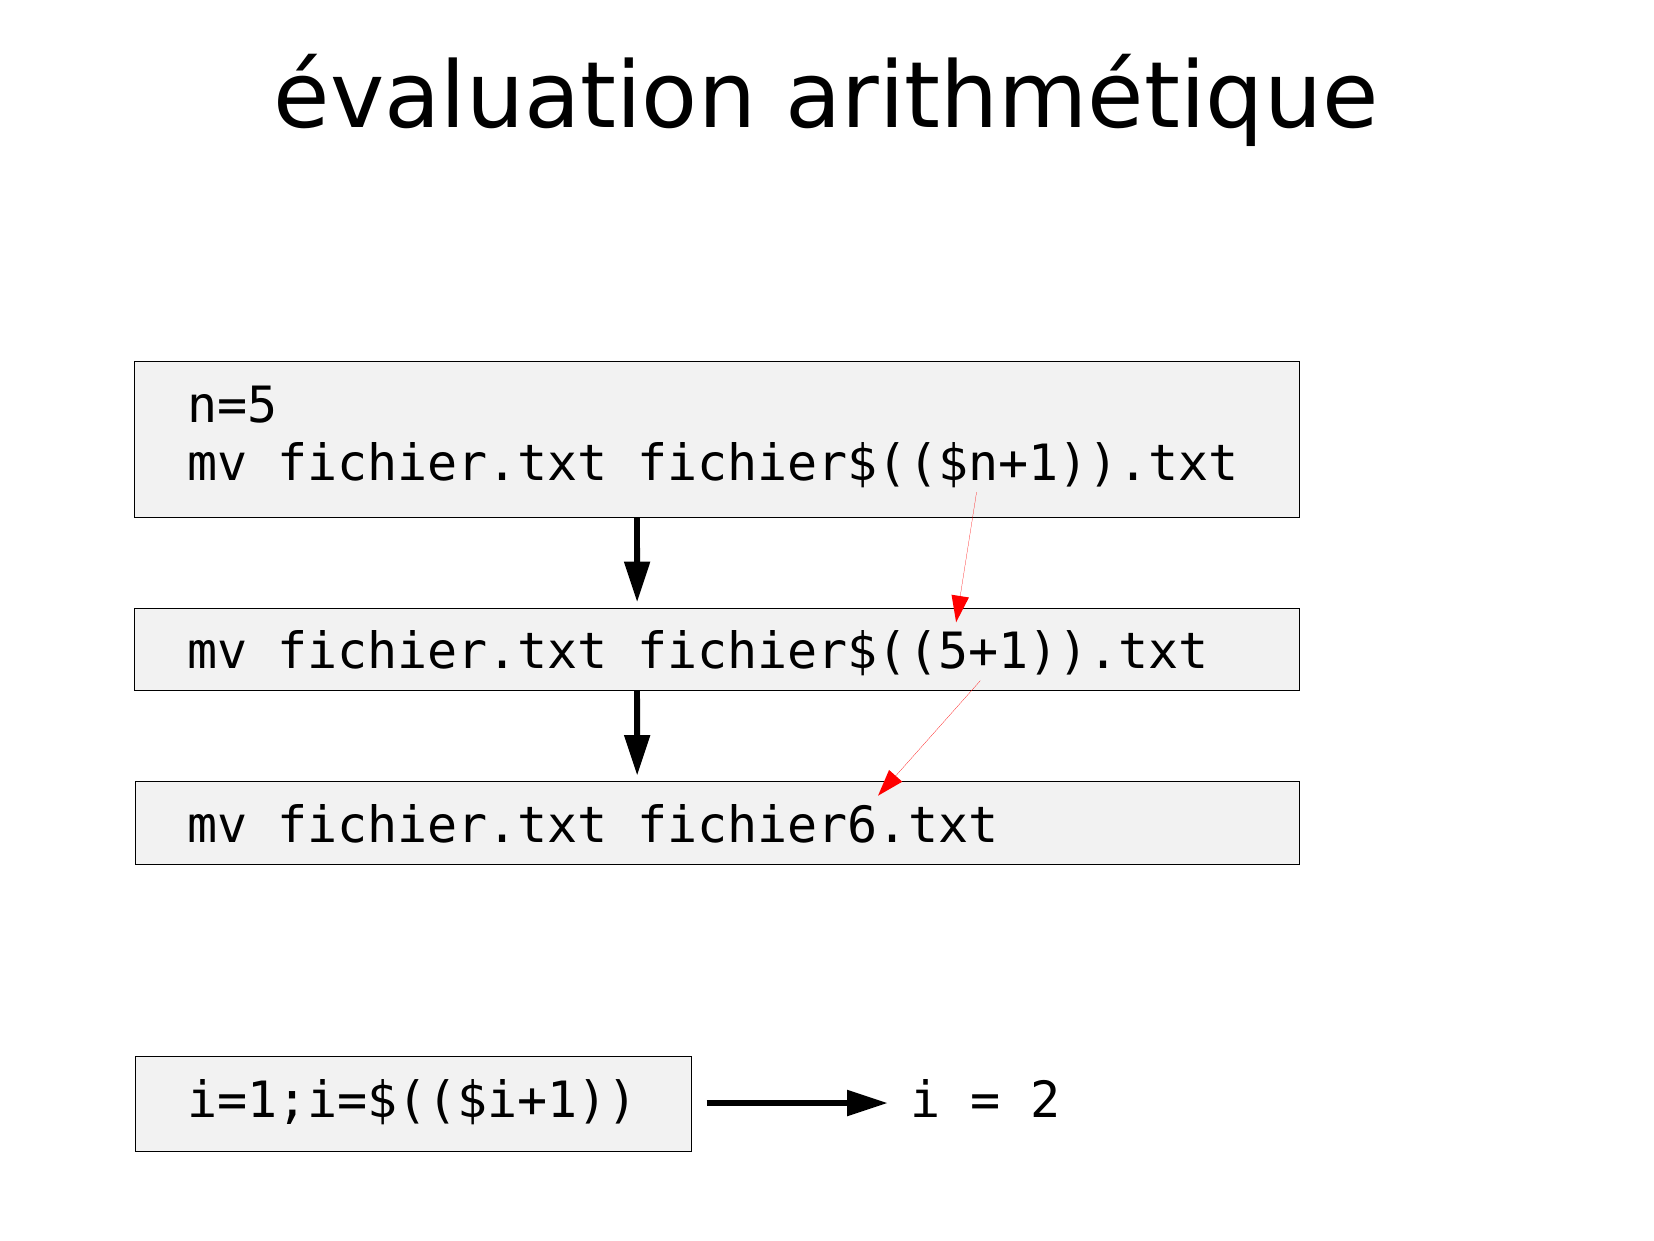

# évaluation arithmétique
n=5
mv fichier.txt fichier$(($n+1)).txt
mv fichier.txt fichier$((5+1)).txt
mv fichier.txt fichier6.txt
i=1;i=$(($i+1))
i = 2